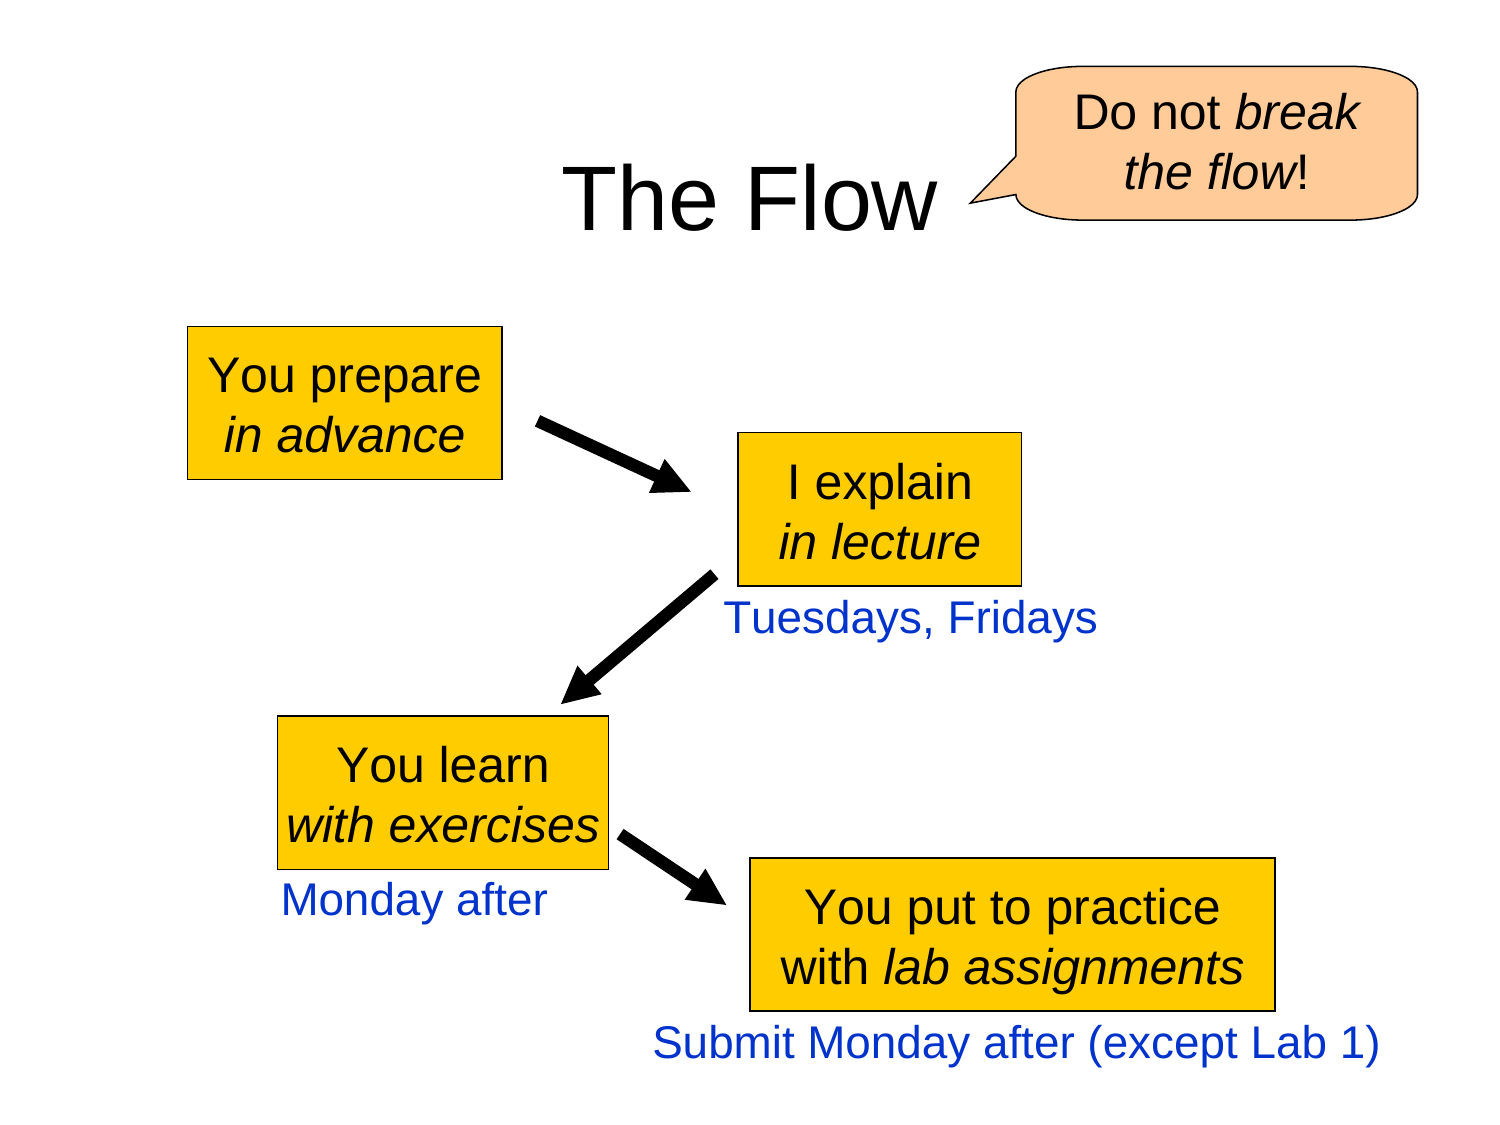

Do not break the flow!
# The Flow
You prepare
in advance
I explain
in lecture
Tuesdays, Fridays
You learn
with exercises
You put to practice
with lab assignments
Monday after
Submit Monday after (except Lab 1)